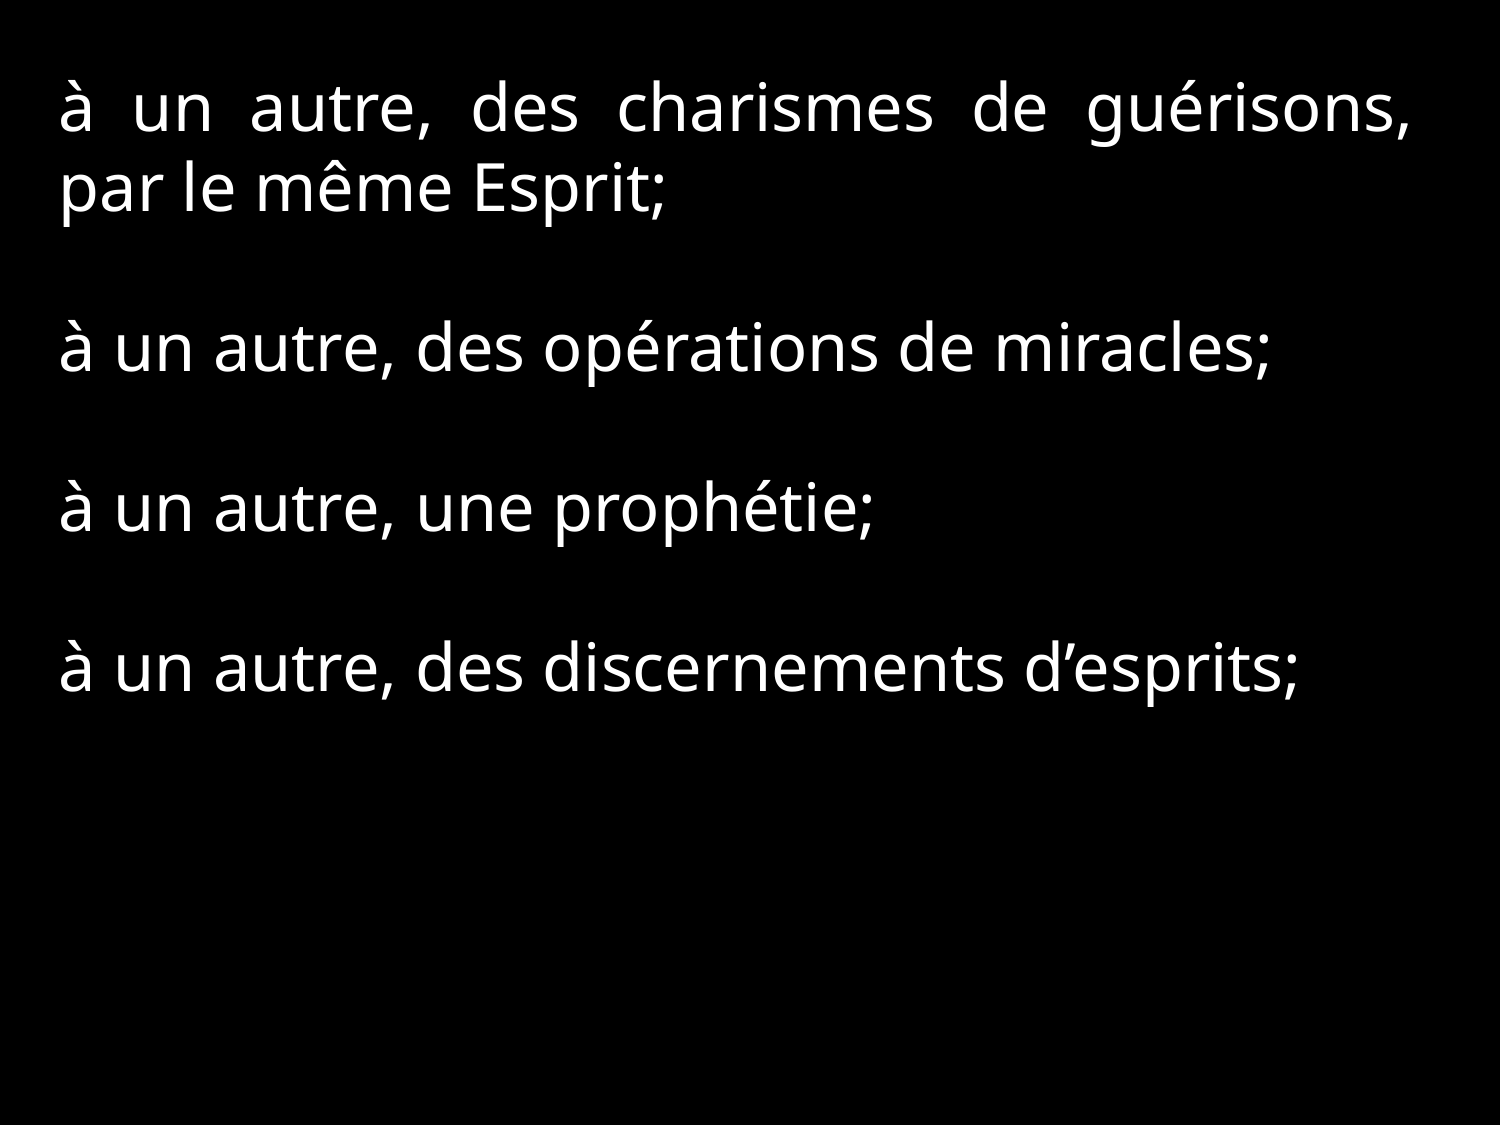

à un autre, des charismes de guérisons, par le même Esprit;
à un autre, des opérations de miracles;
à un autre, une prophétie;
à un autre, des discernements d’esprits;